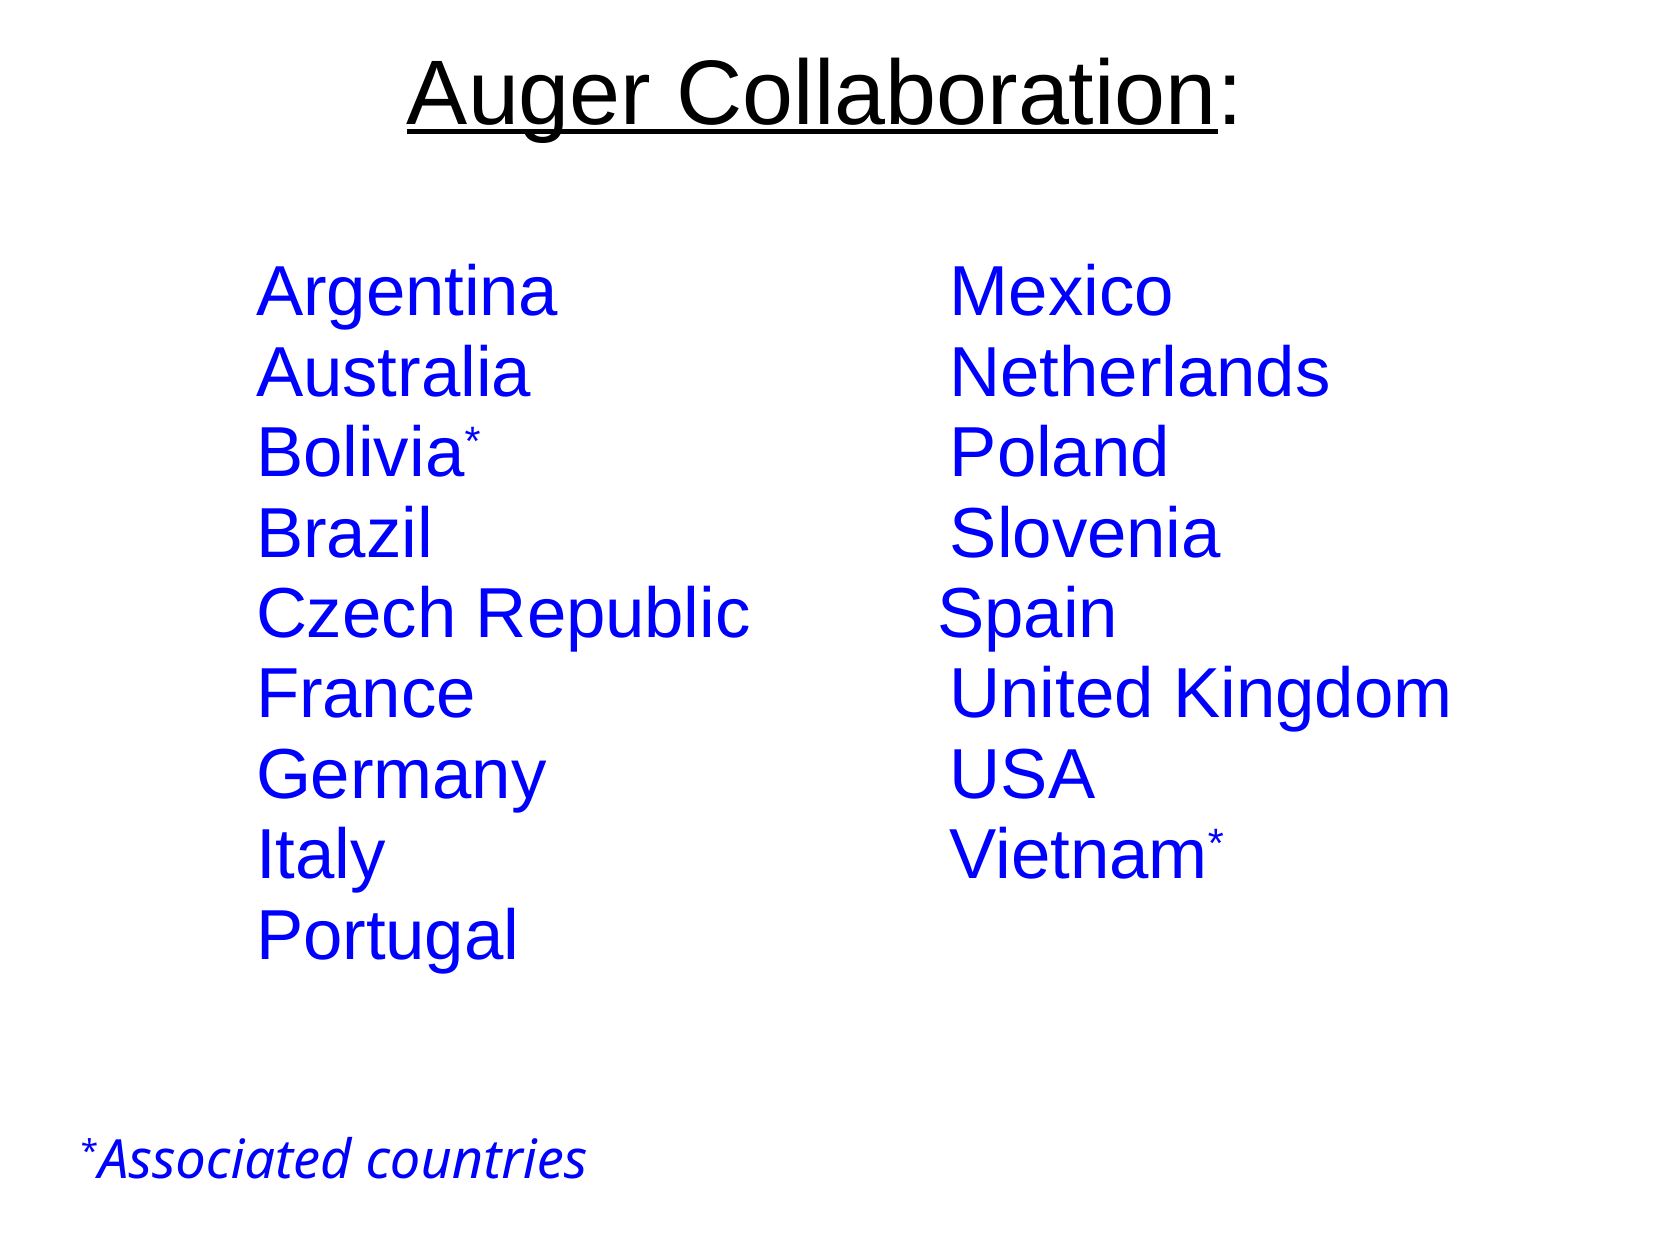

# Auger Collaboration:
Argentina			Mexico
Australia 			Netherlands
Bolivia* 			Poland
Brazil 		 	Slovenia
Czech Republic	 Spain
France 		 	United Kingdom
Germany 	 	USA
Italy		 	Vietnam*
Portugal
*Associated countries